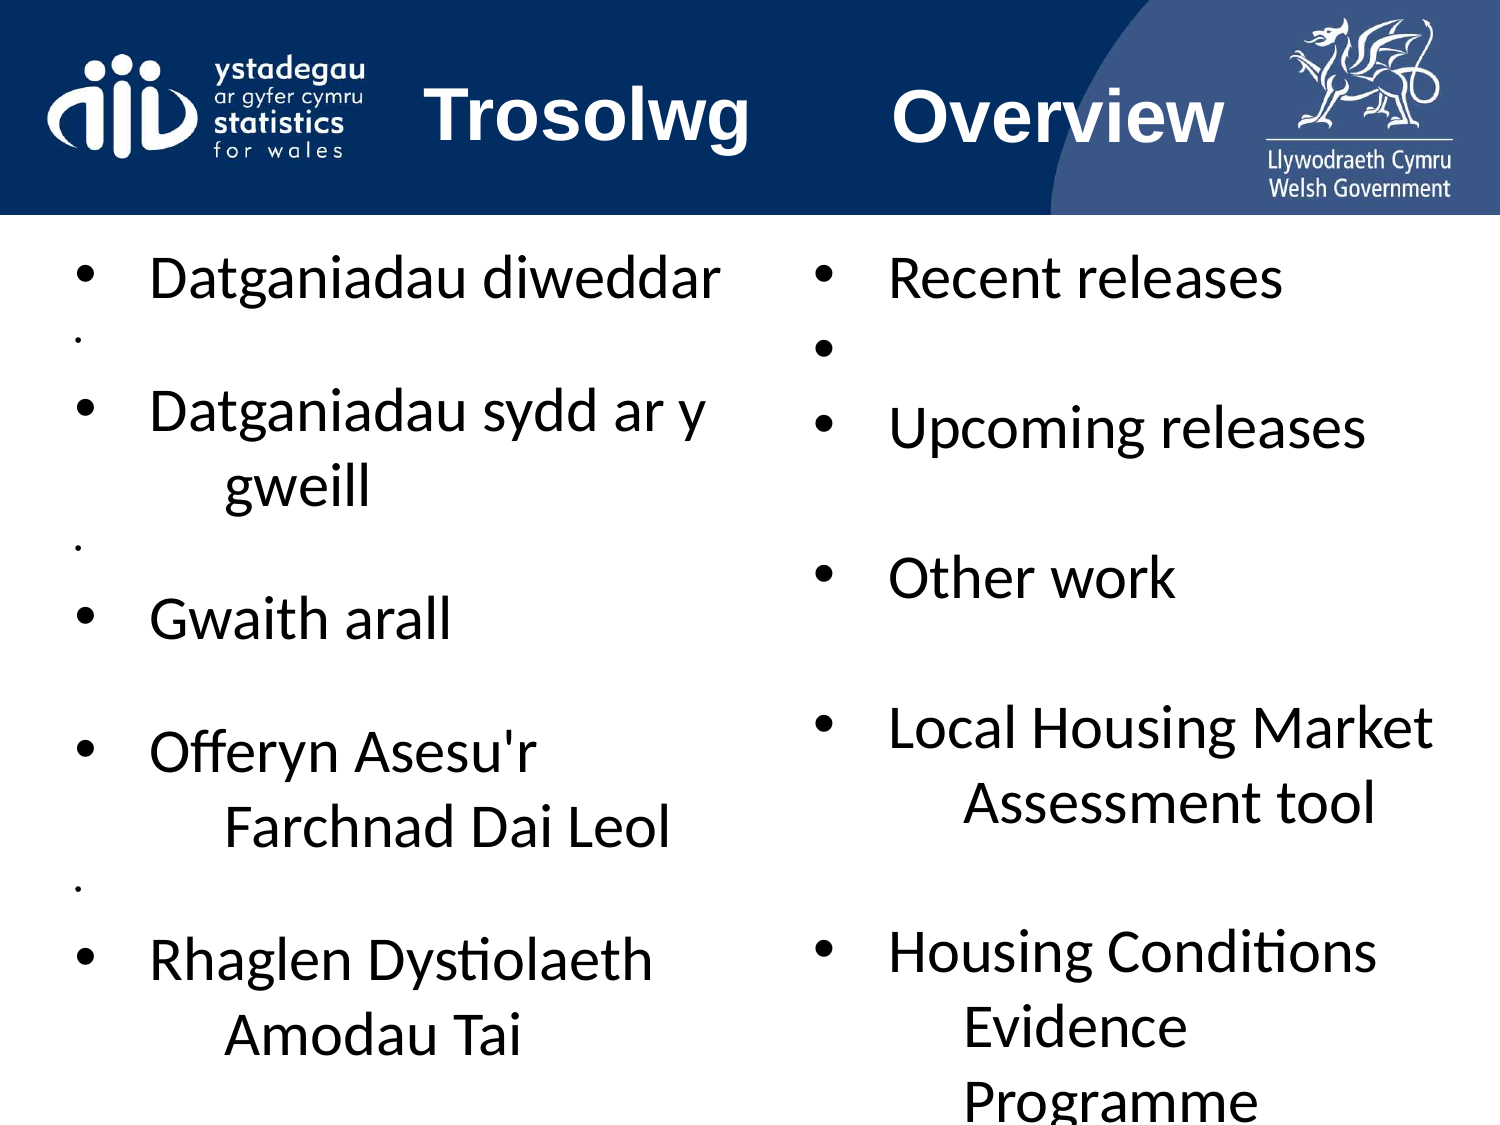

Trosolwg
Overview
# Datganiadau diweddar
Datganiadau sydd ar y gweill
Gwaith arall
Offeryn Asesu'r Farchnad Dai Leol
Rhaglen Dystiolaeth Amodau Tai
Recent releases
Upcoming releases
Other work
Local Housing Market Assessment tool
Housing Conditions Evidence Programme